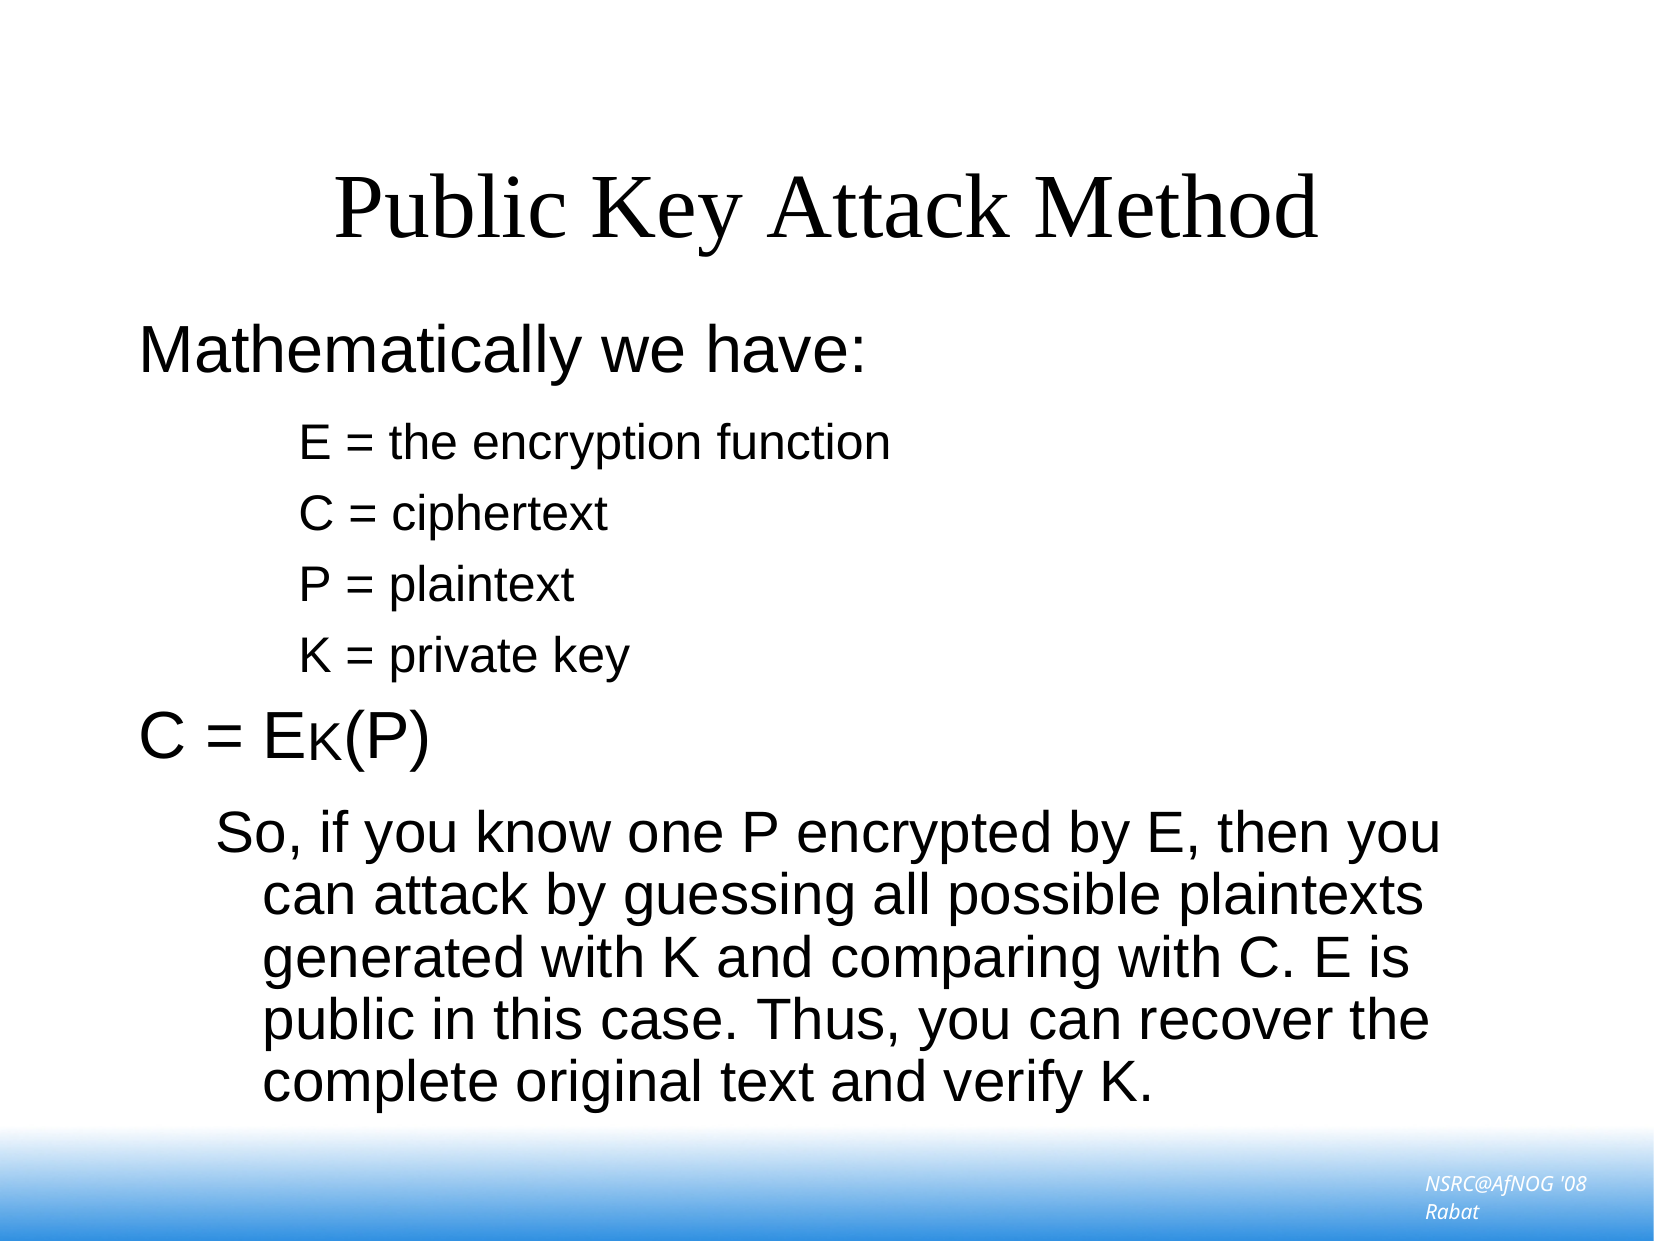

# Public Key Attack Method
Mathematically we have:
E = the encryption function
C = ciphertext
P = plaintext
K = private key
C = EK(P)
So, if you know one P encrypted by E, then you can attack by guessing all possible plaintexts generated with K and comparing with C. E is public in this case. Thus, you can recover the complete original text and verify K.